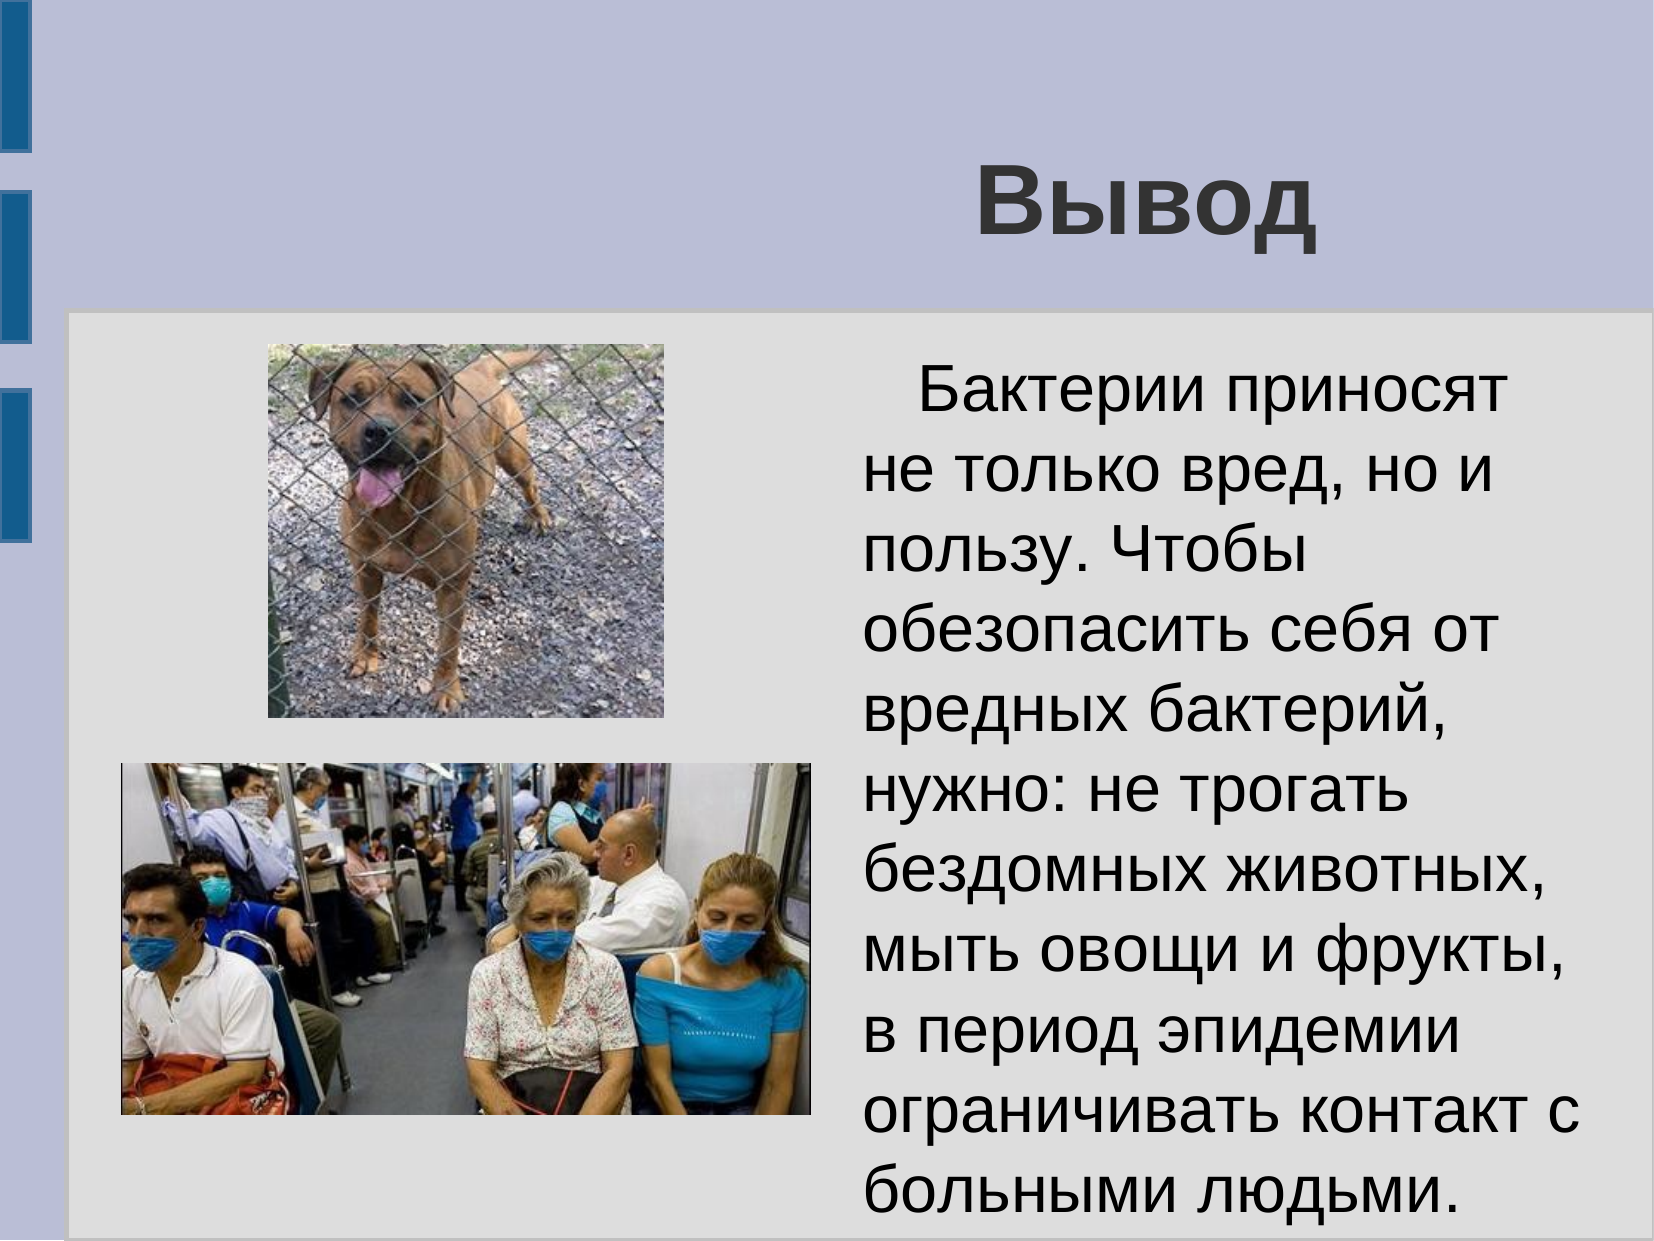

# Вывод
 Бактерии приносят не только вред, но и пользу. Чтобы обезопасить себя от вредных бактерий, нужно: не трогать бездомных животных, мыть овощи и фрукты, в период эпидемии ограничивать контакт с больными людьми.